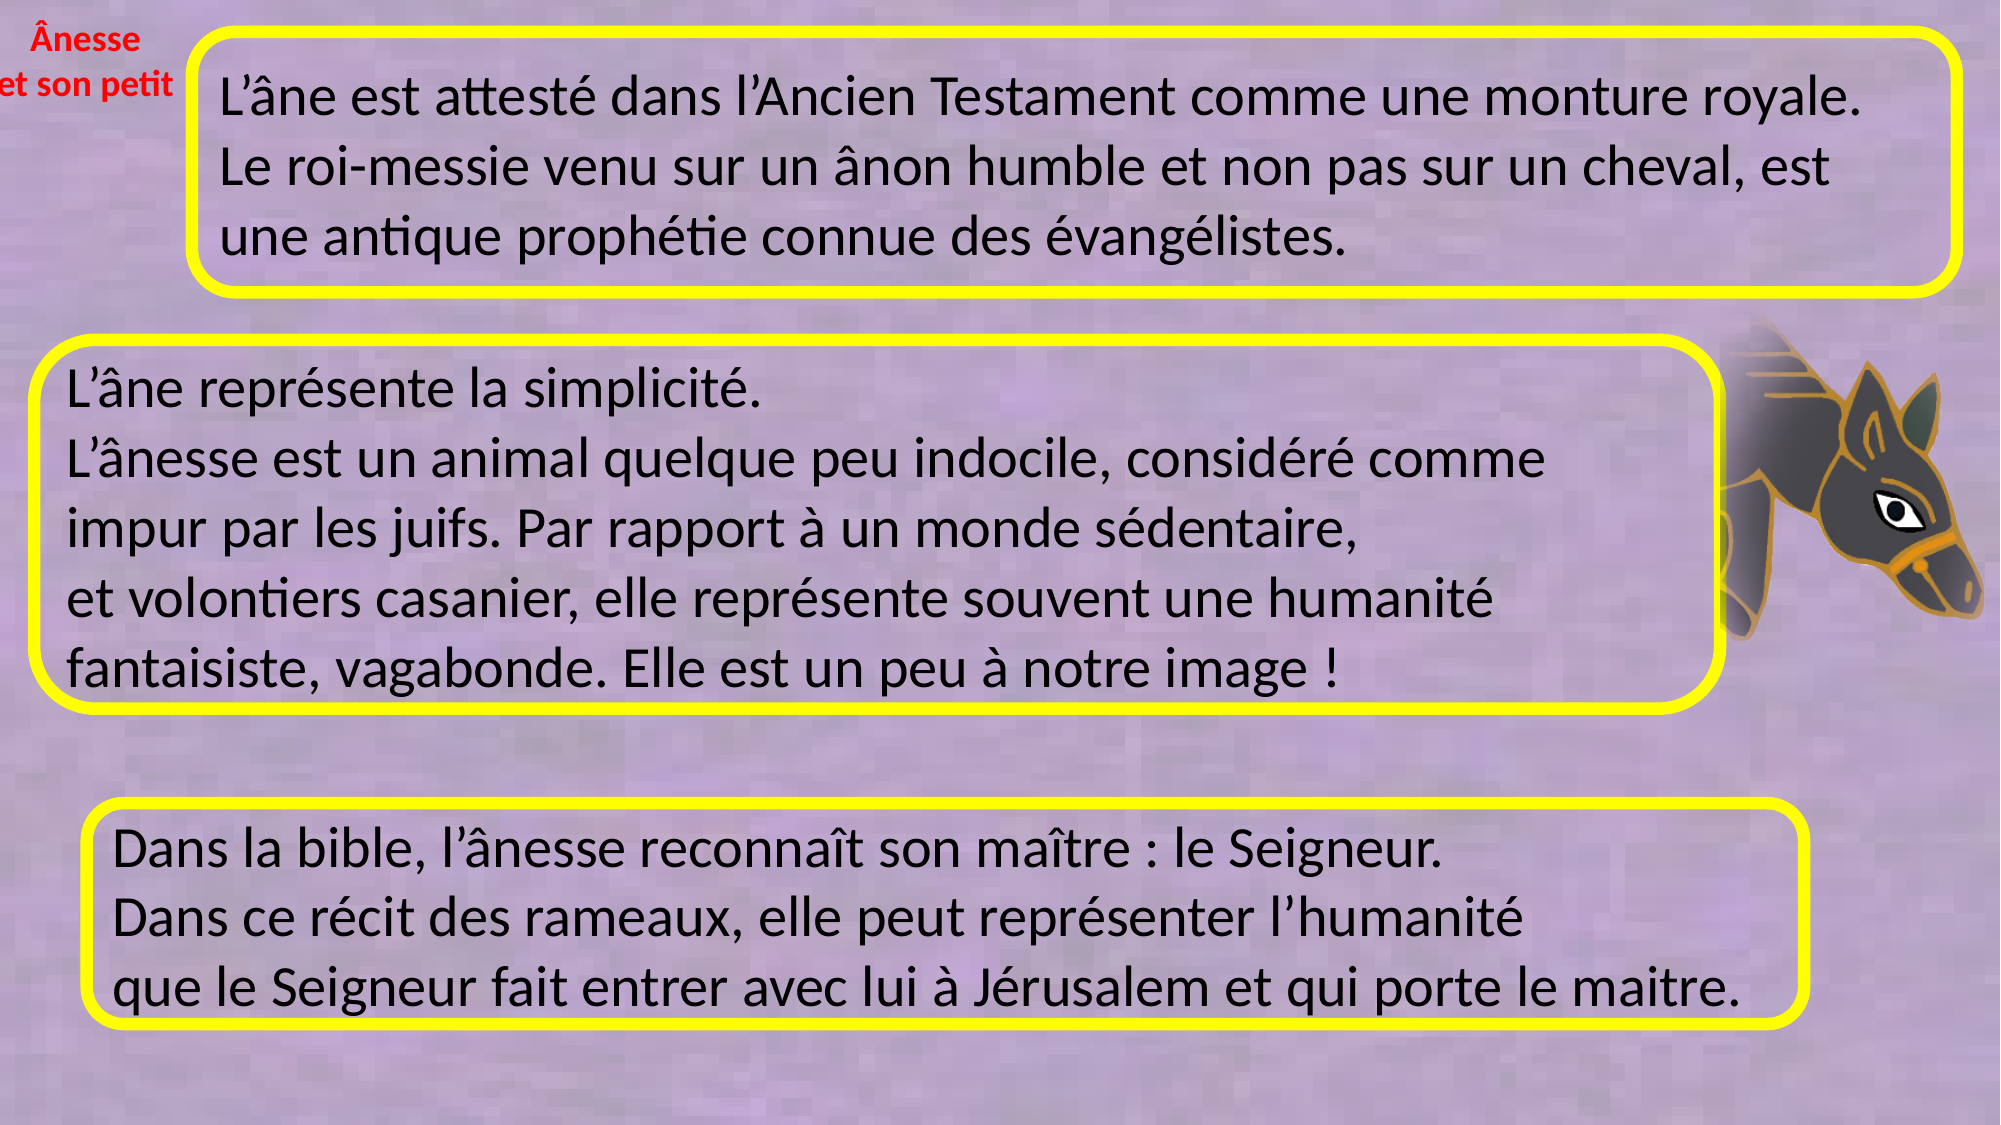

Ânesse
et son petit
L’âne est attesté dans l’Ancien Testament comme une monture royale.
Le roi-messie venu sur un ânon humble et non pas sur un cheval, est une antique prophétie connue des évangélistes.
L’âne représente la simplicité.
L’ânesse est un animal quelque peu indocile, considéré comme impur par les juifs. Par rapport à un monde sédentaire,
et volontiers casanier, elle représente souvent une humanité fantaisiste, vagabonde. Elle est un peu à notre image !
Dans la bible, l’ânesse reconnaît son maître : le Seigneur.
Dans ce récit des rameaux, elle peut représenter l’humanité
que le Seigneur fait entrer avec lui à Jérusalem et qui porte le maitre.